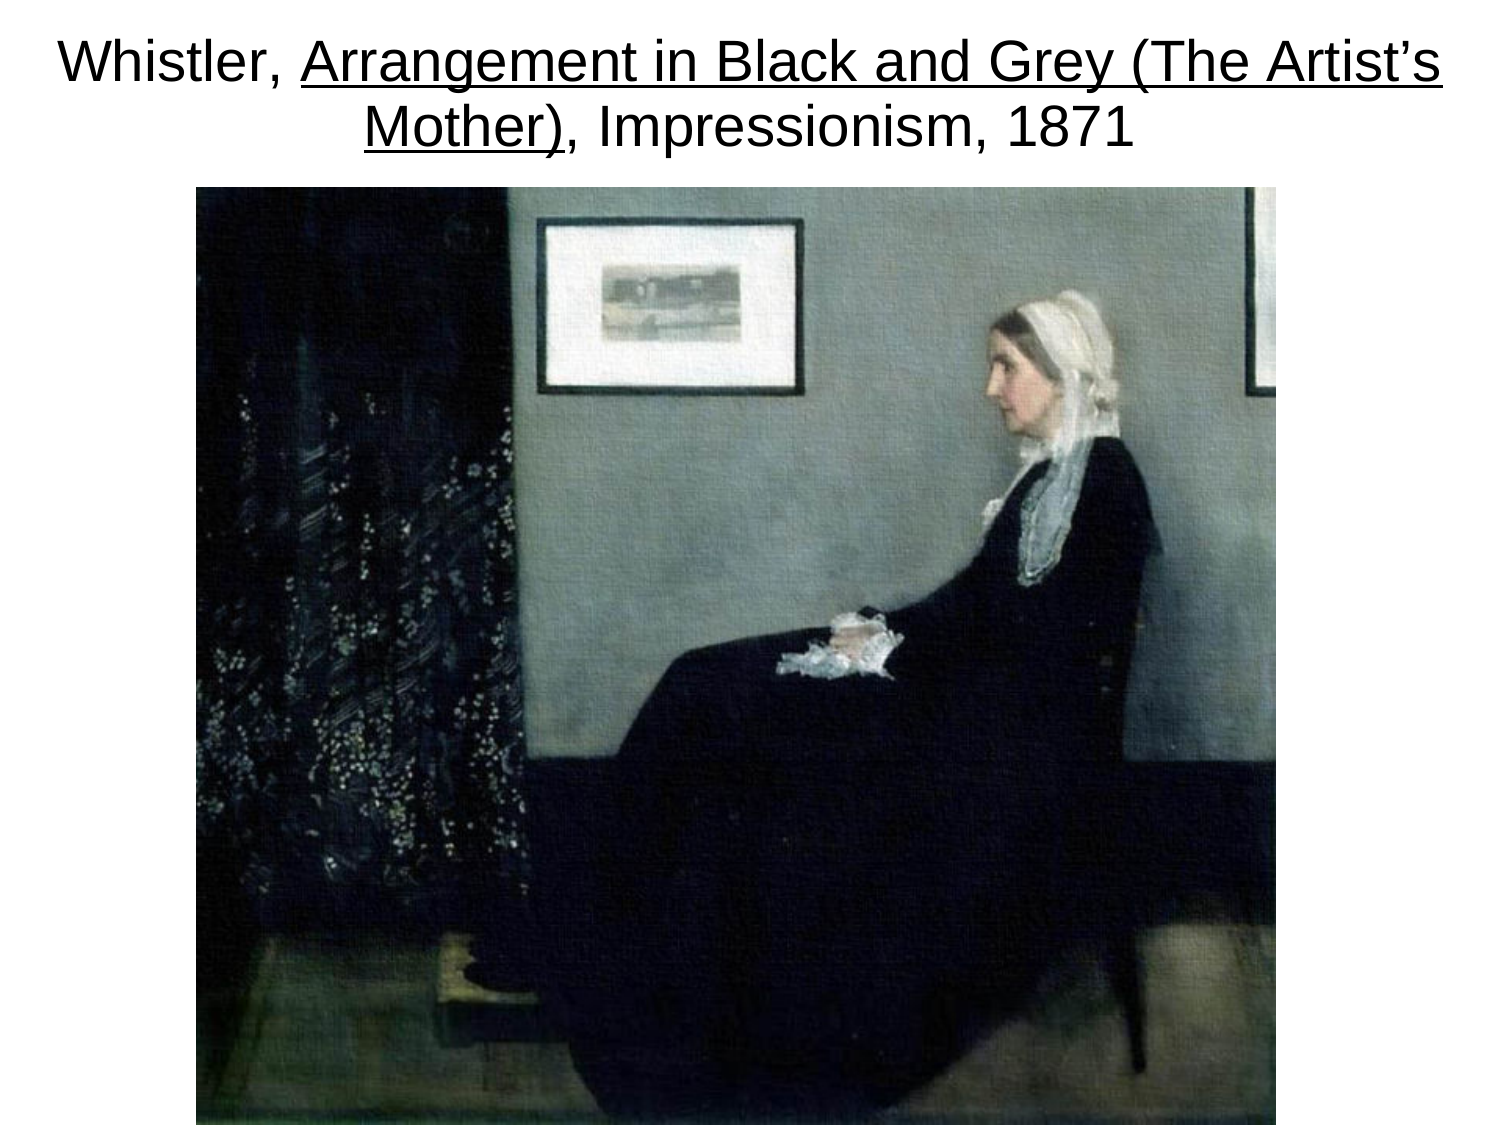

# Whistler, Arrangement in Black and Grey (The Artist’s Mother), Impressionism, 1871